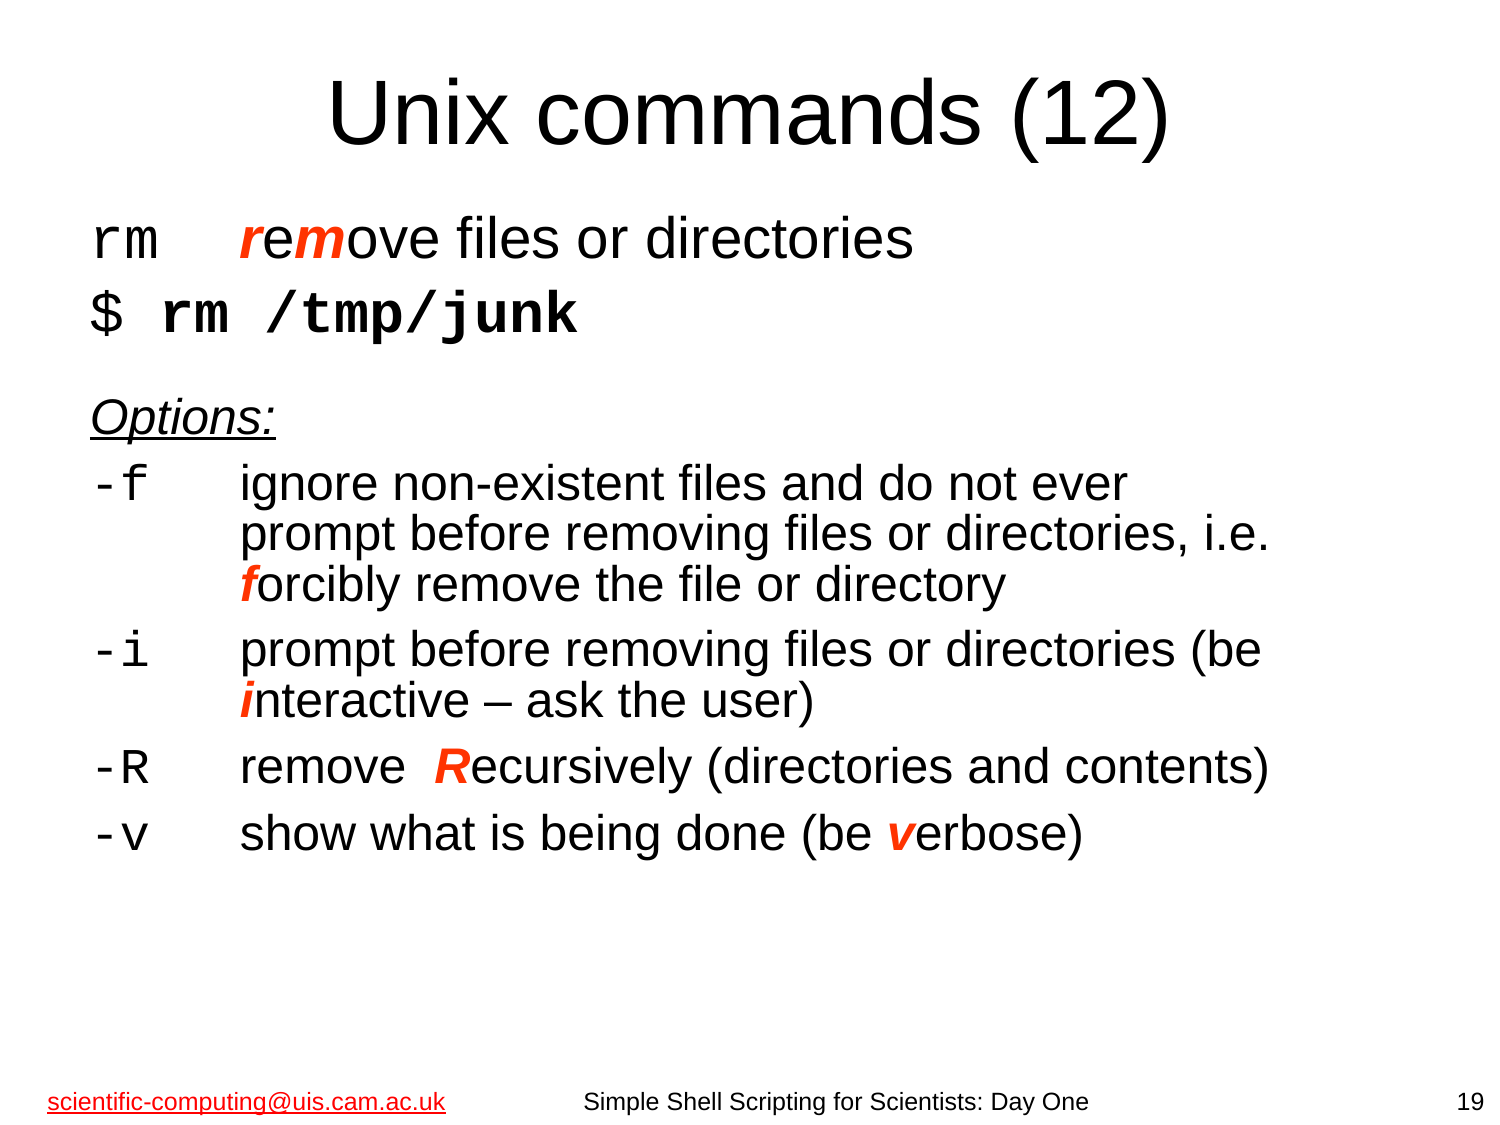

# Unix commands (12)
rm	remove files or directories
$ rm /tmp/junk
Options:
-f	ignore non-existent files and do not ever 		prompt before removing files or directories, i.e. 		forcibly remove the file or directory
-i	prompt before removing files or directories (be 		interactive – ask the user)
-R	remove Recursively (directories and contents)
-v	show what is being done (be verbose)
escience-support@ucs.cam.ac.uk	Simple Shell Scripting for Scientists: Day One
19